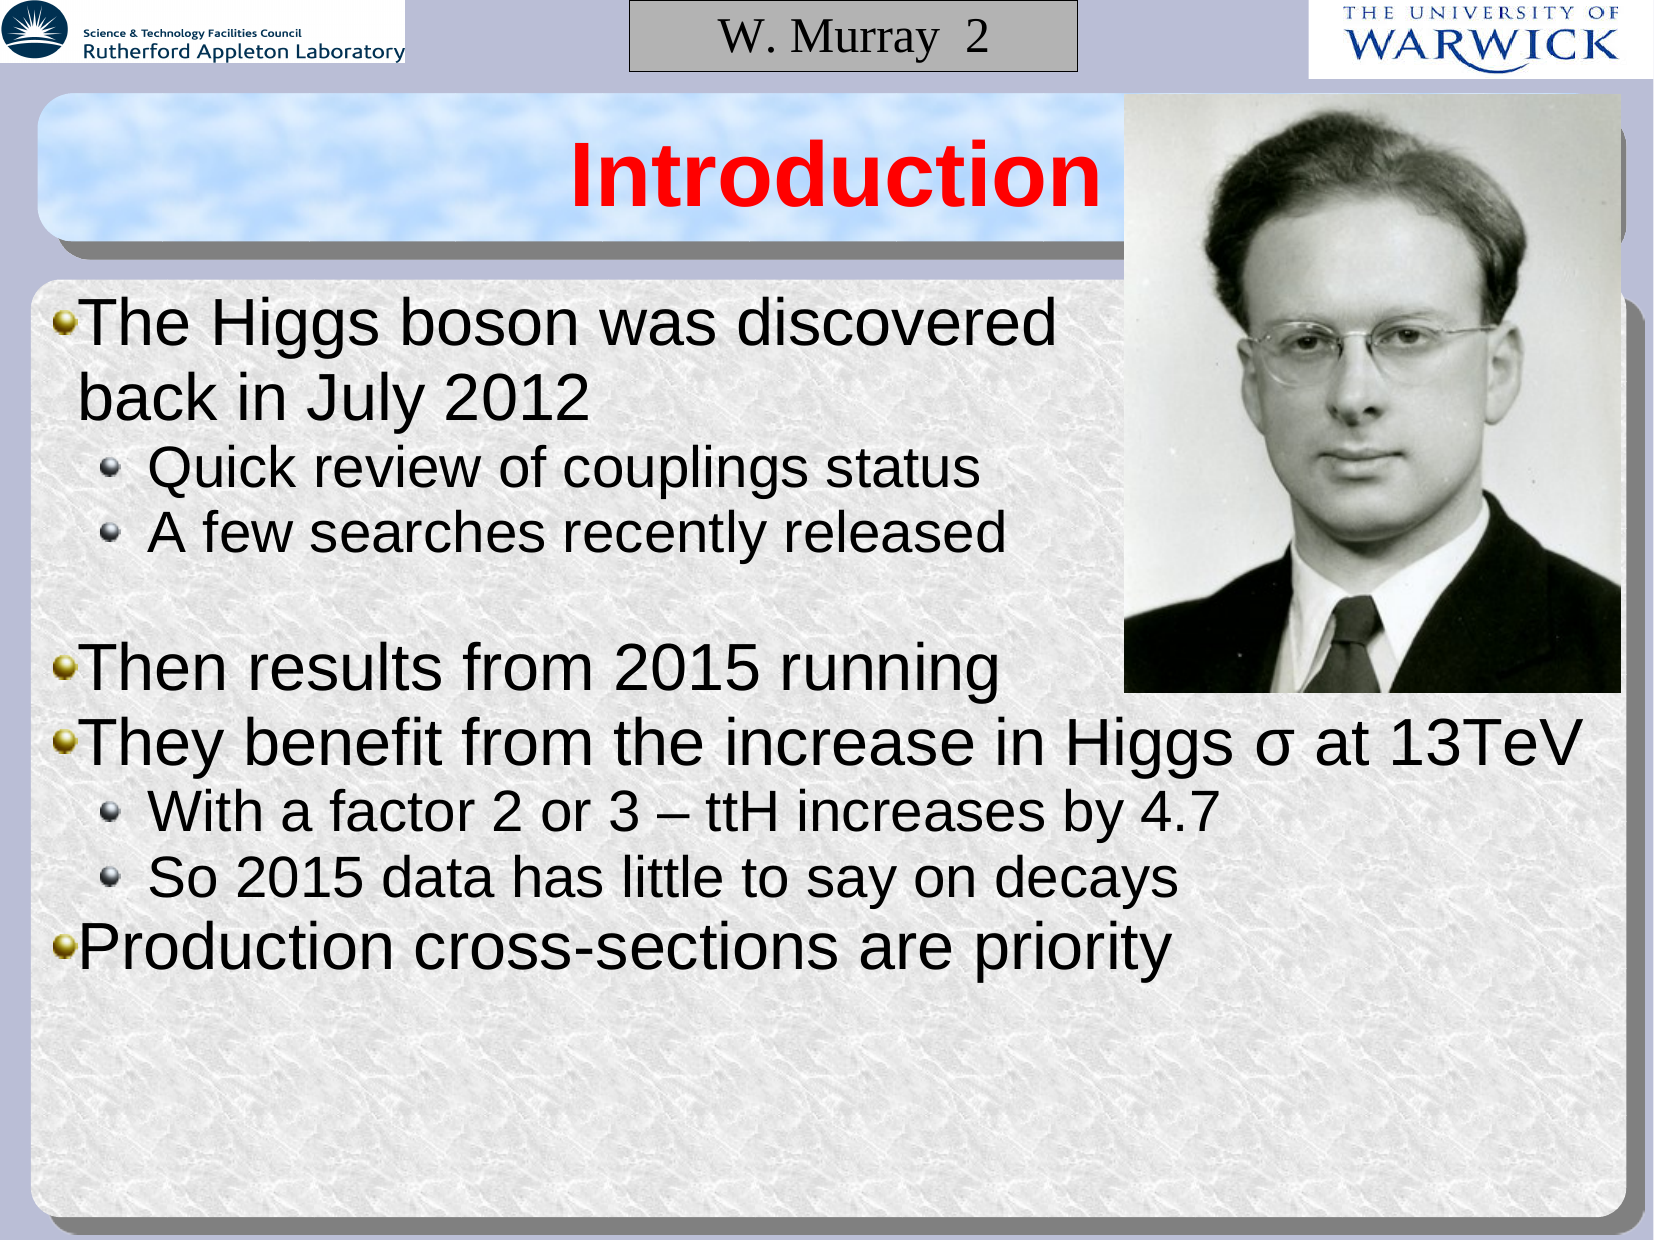

# Introduction
The Higgs boson was discovered
back in July 2012
Quick review of couplings status
A few searches recently released
Then results from 2015 running
They benefit from the increase in Higgs σ at 13TeV
With a factor 2 or 3 – ttH increases by 4.7
So 2015 data has little to say on decays
Production cross-sections are priority